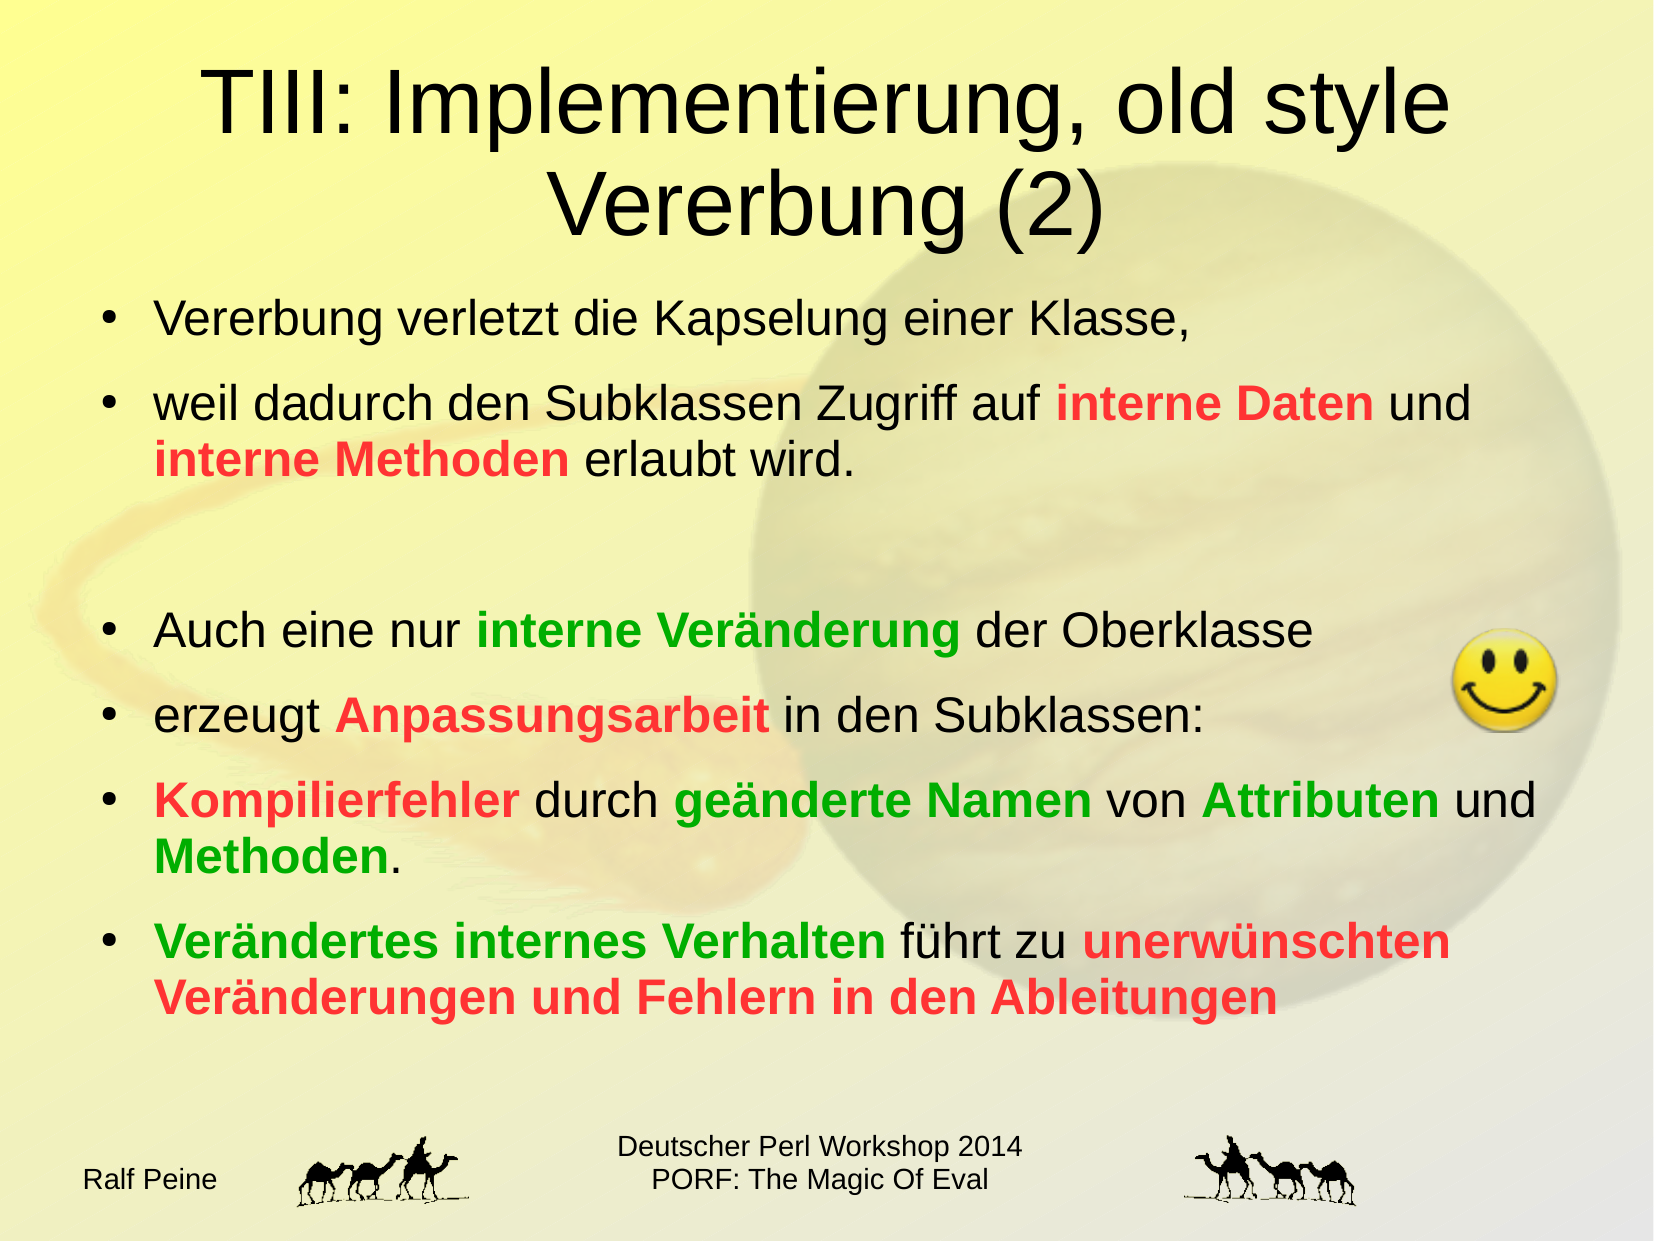

# TIII: Implementierung, old style Vererbung (2)
Vererbung verletzt die Kapselung einer Klasse,
weil dadurch den Subklassen Zugriff auf interne Daten und interne Methoden erlaubt wird.
Auch eine nur interne Veränderung der Oberklasse
erzeugt Anpassungsarbeit in den Subklassen:
Kompilierfehler durch geänderte Namen von Attributen und Methoden.
Verändertes internes Verhalten führt zu unerwünschten Veränderungen und Fehlern in den Ableitungen